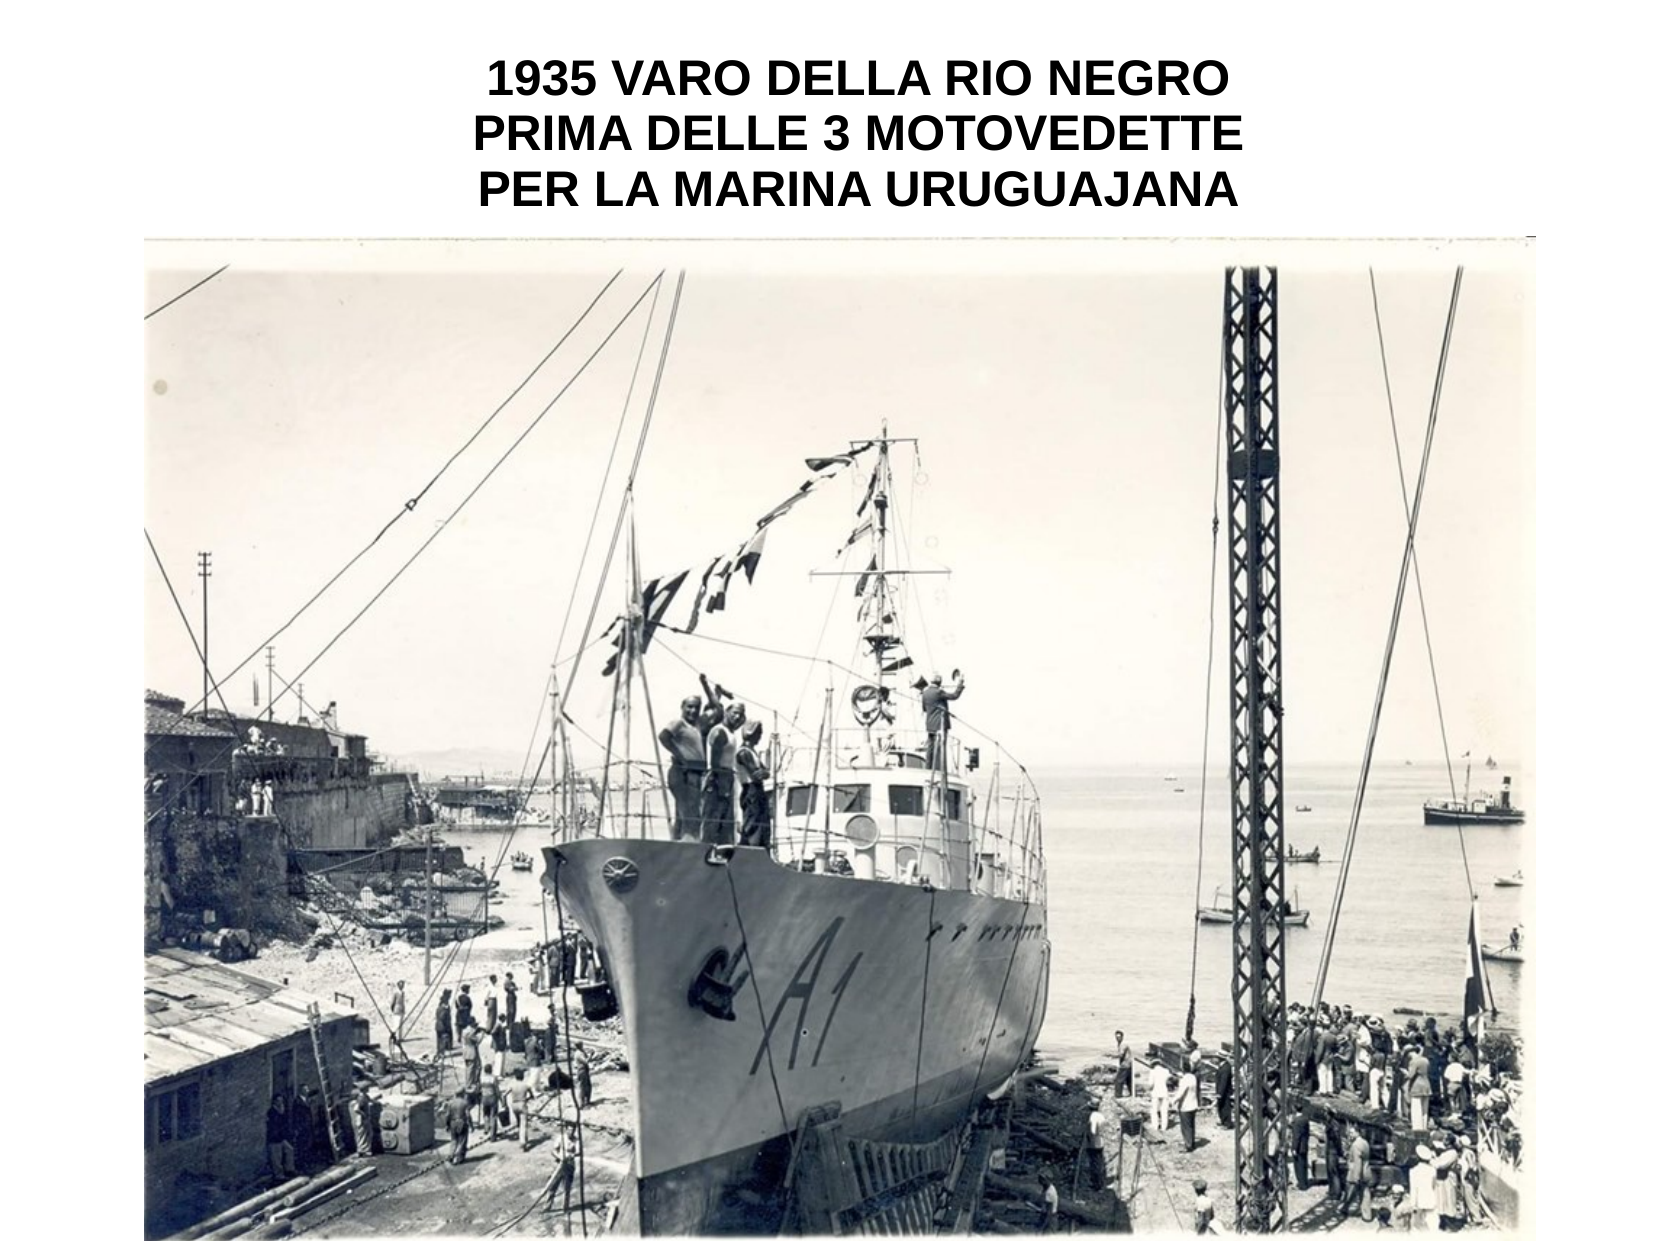

1935 VARO DELLA RIO NEGRO
PRIMA DELLE 3 MOTOVEDETTE
PER LA MARINA URUGUAJANA